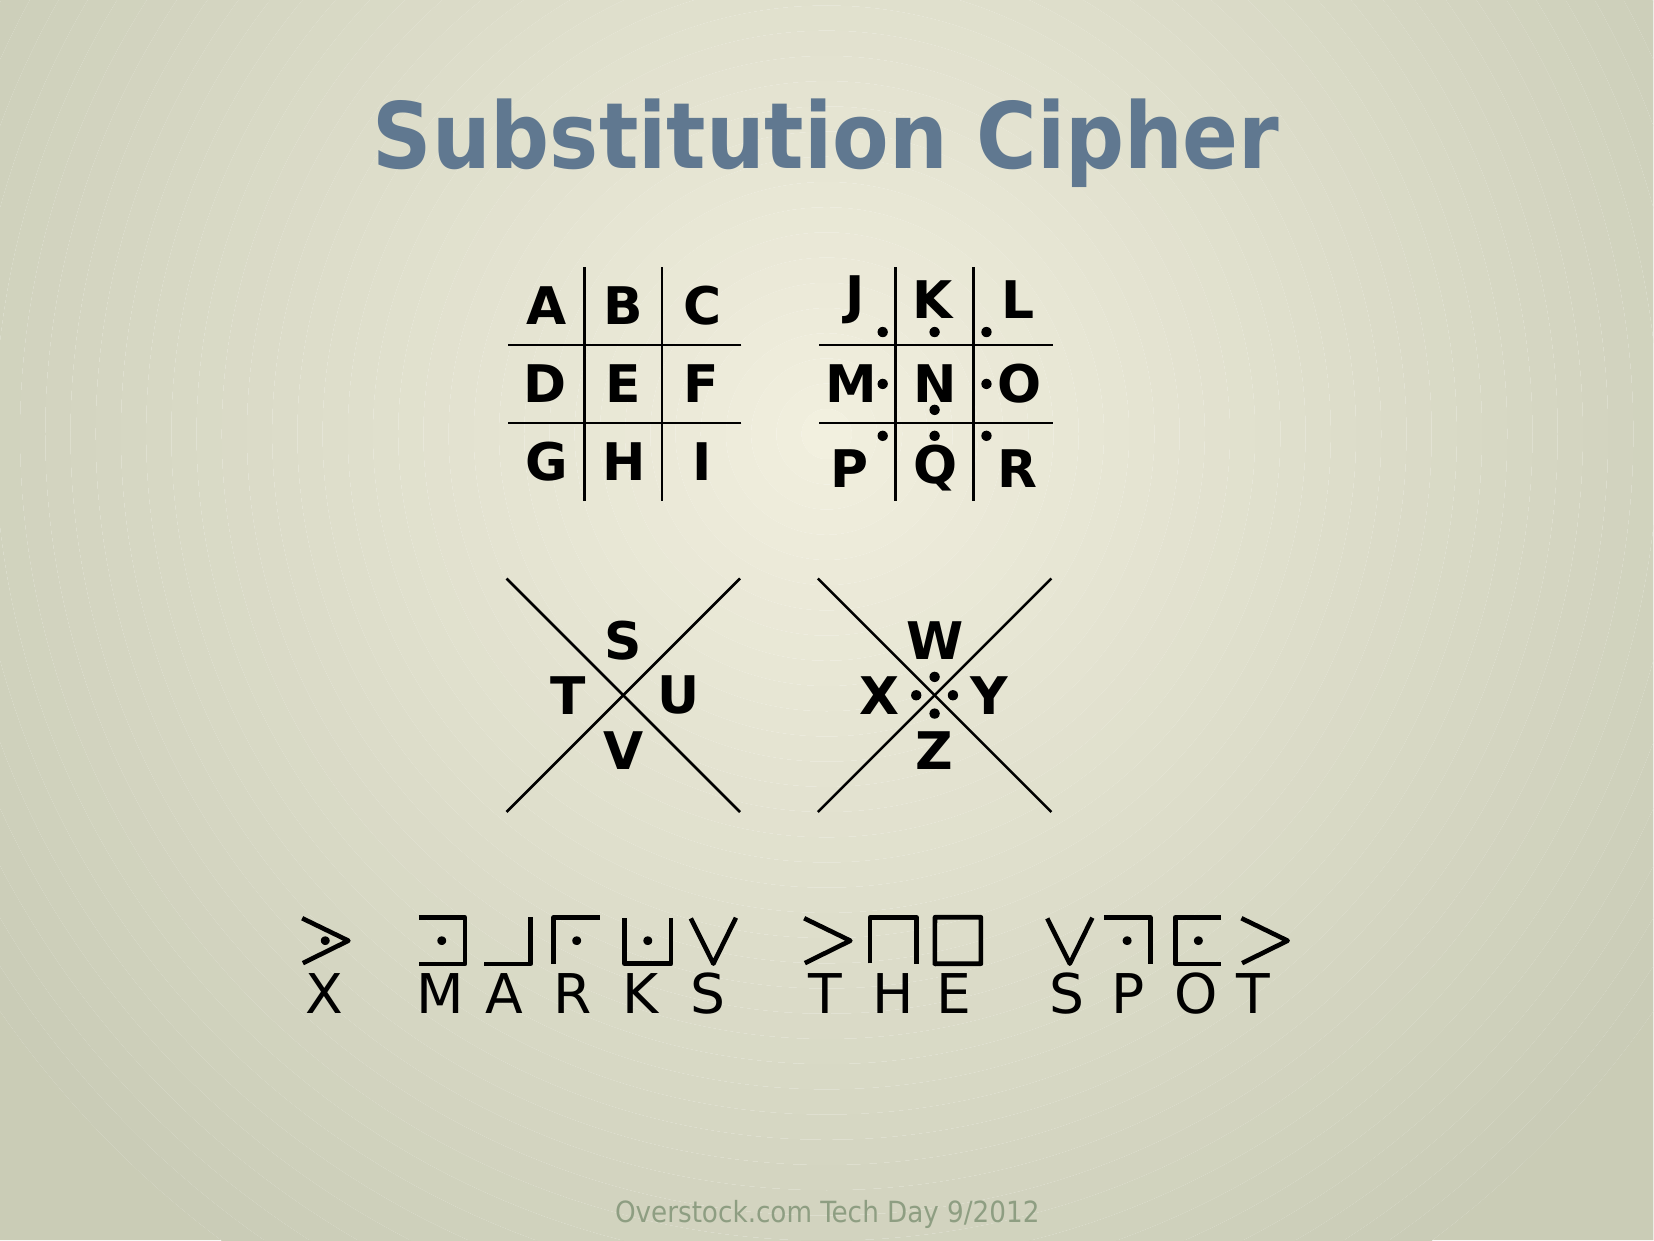

# Substitution Cipher
Overstock.com Tech Day 9/2012